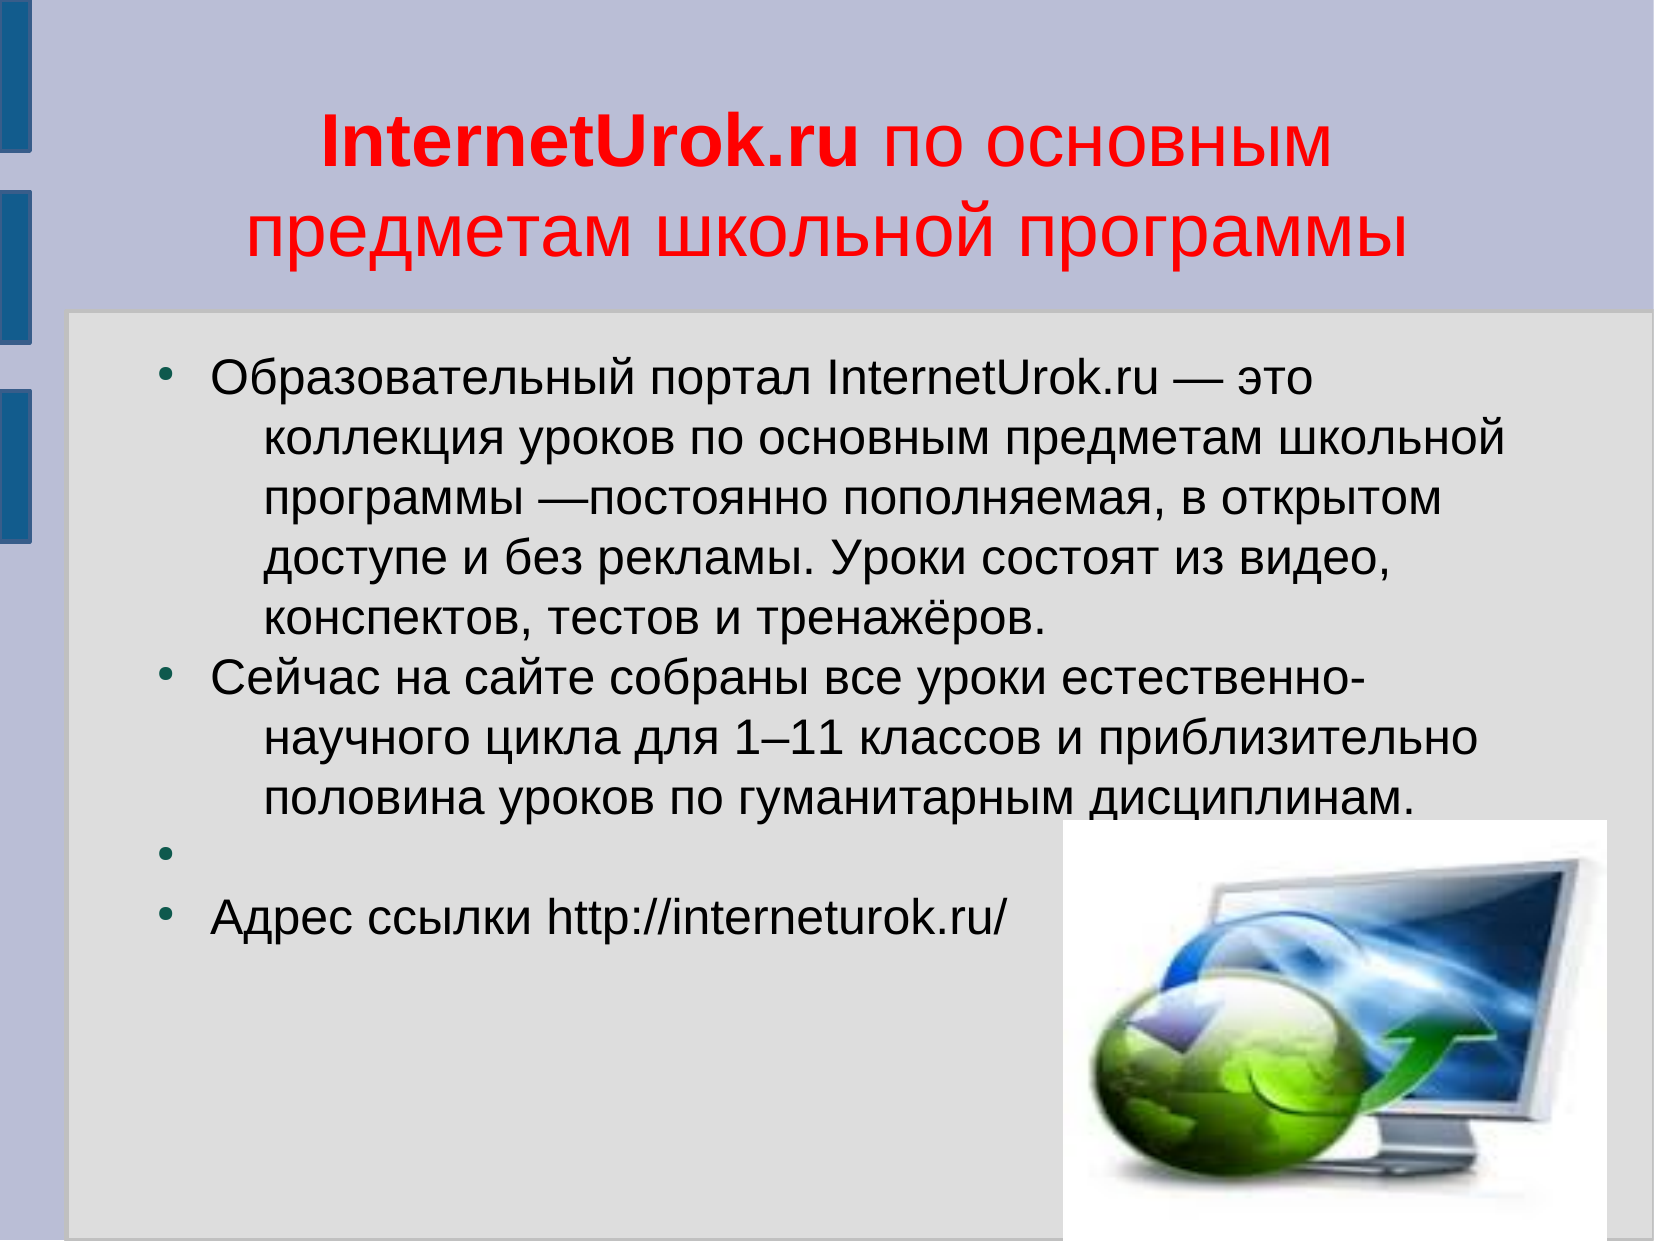

# InternetUrok.ru по основным предметам школьной программы
Образовательный портал InternetUrok.ru — это коллекция уроков по основным предметам школьной программы —постоянно пополняемая, в открытом доступе и без рекламы. Уроки состоят из видео, конспектов, тестов и тренажёров.
Сейчас на сайте собраны все уроки естественно-научного цикла для 1–11 классов и приблизительно половина уроков по гуманитарным дисциплинам.
Адрес ссылки http://interneturok.ru/